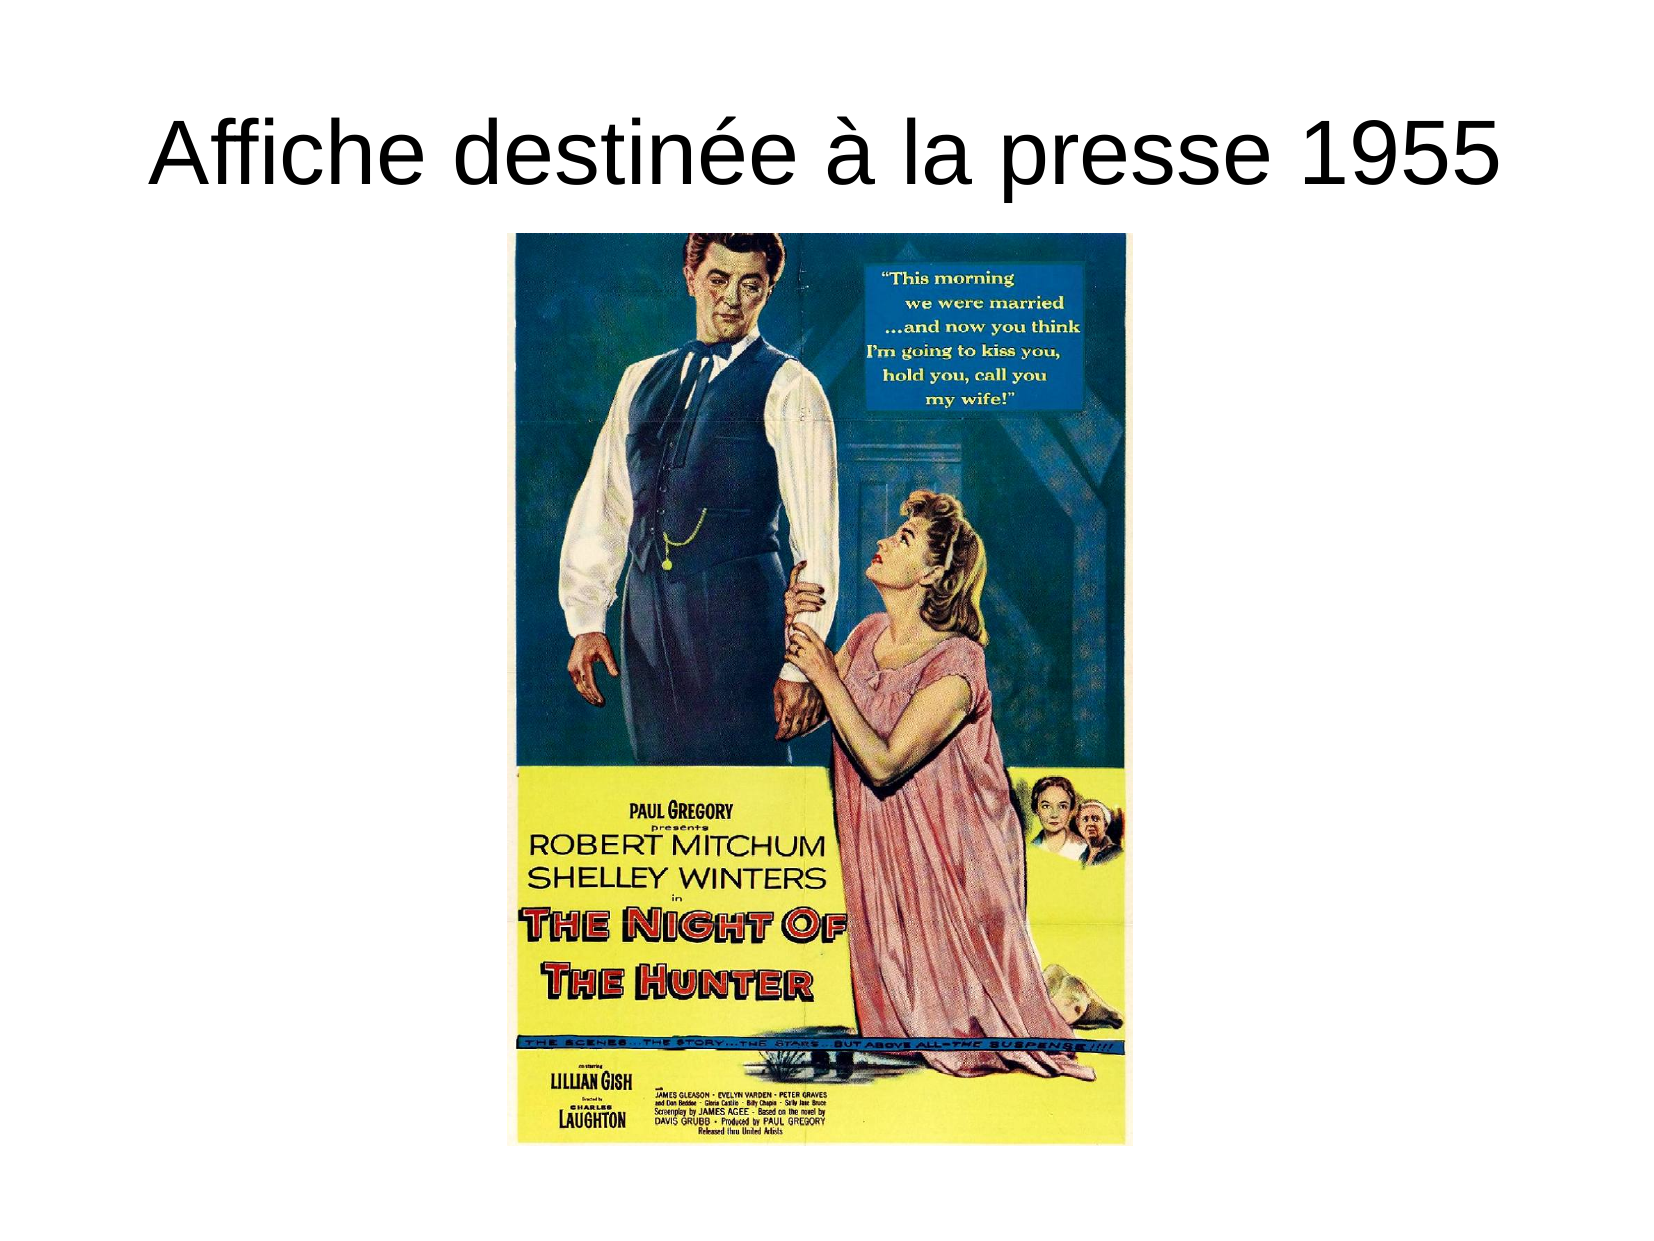

# Affiche destinée à la presse 1955